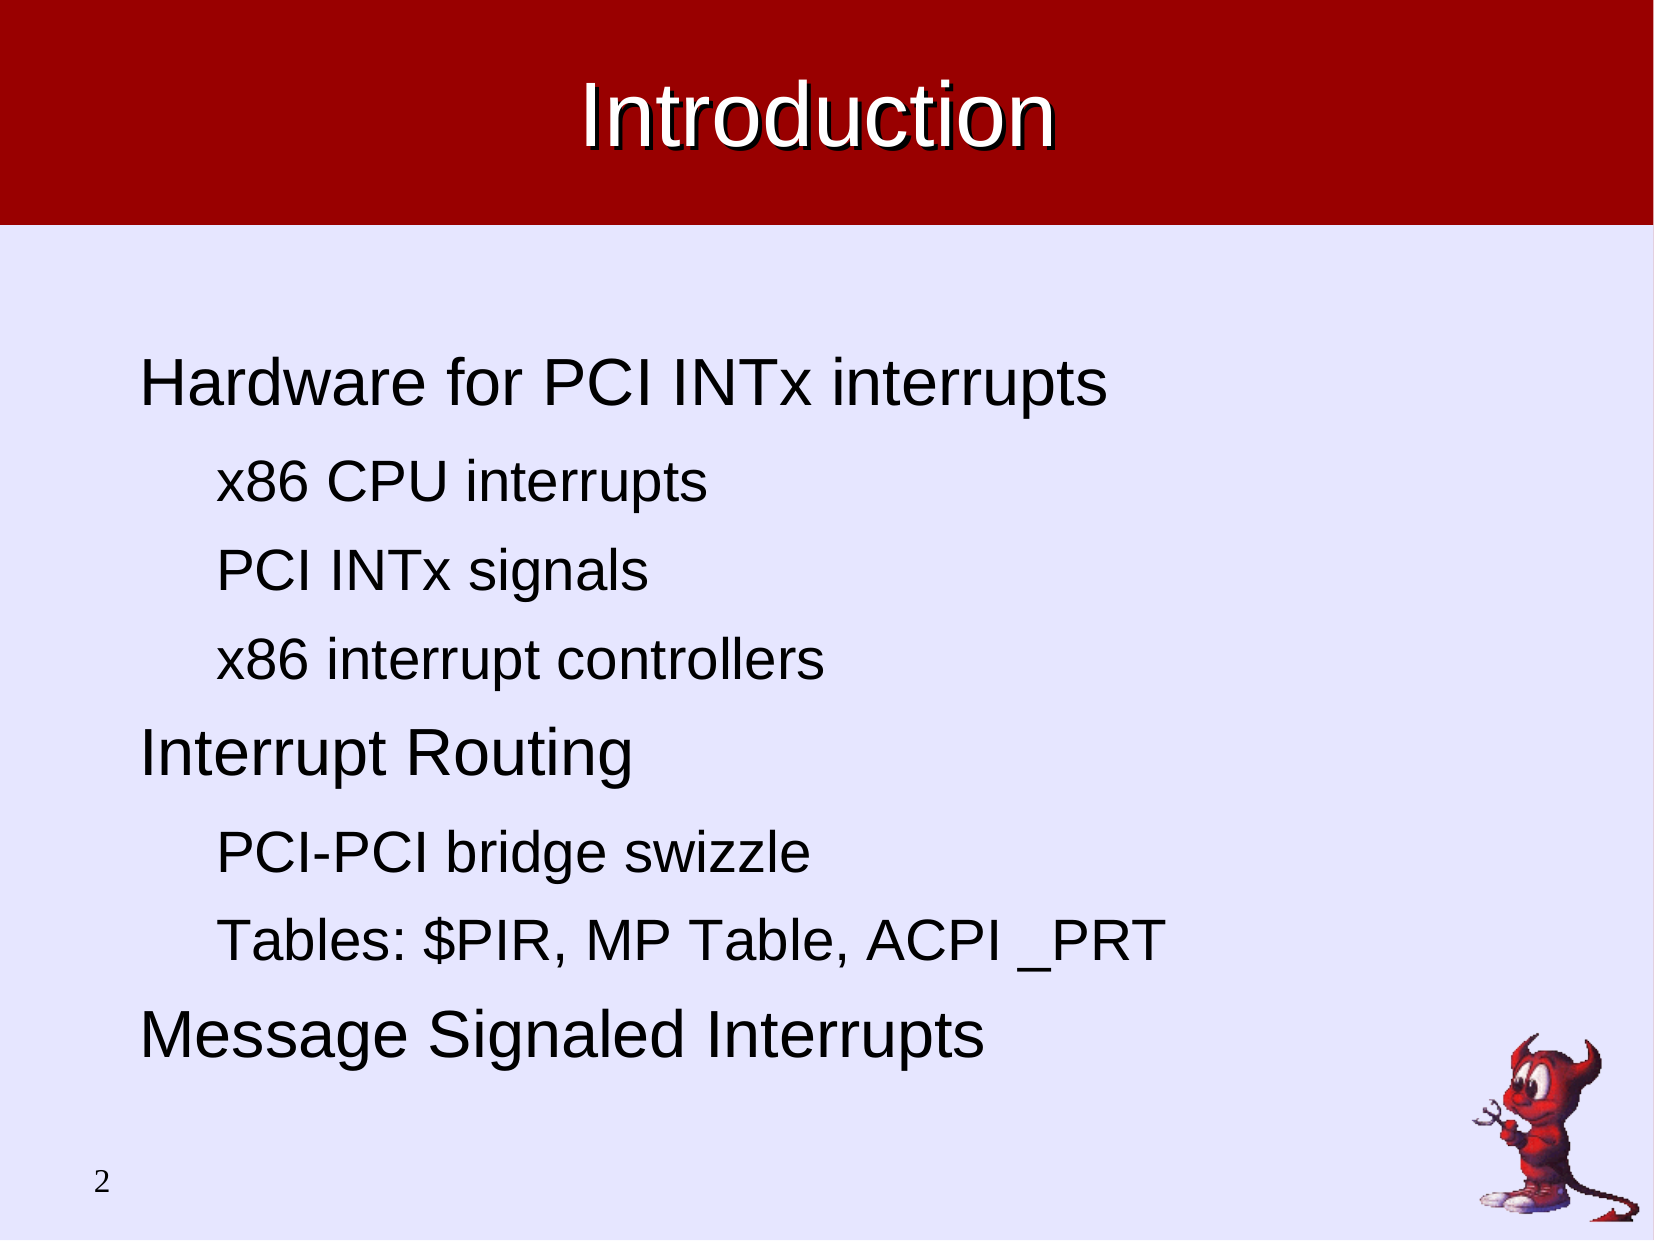

# Introduction
Hardware for PCI INTx interrupts
x86 CPU interrupts
PCI INTx signals
x86 interrupt controllers
Interrupt Routing
PCI-PCI bridge swizzle
Tables: $PIR, MP Table, ACPI _PRT
Message Signaled Interrupts